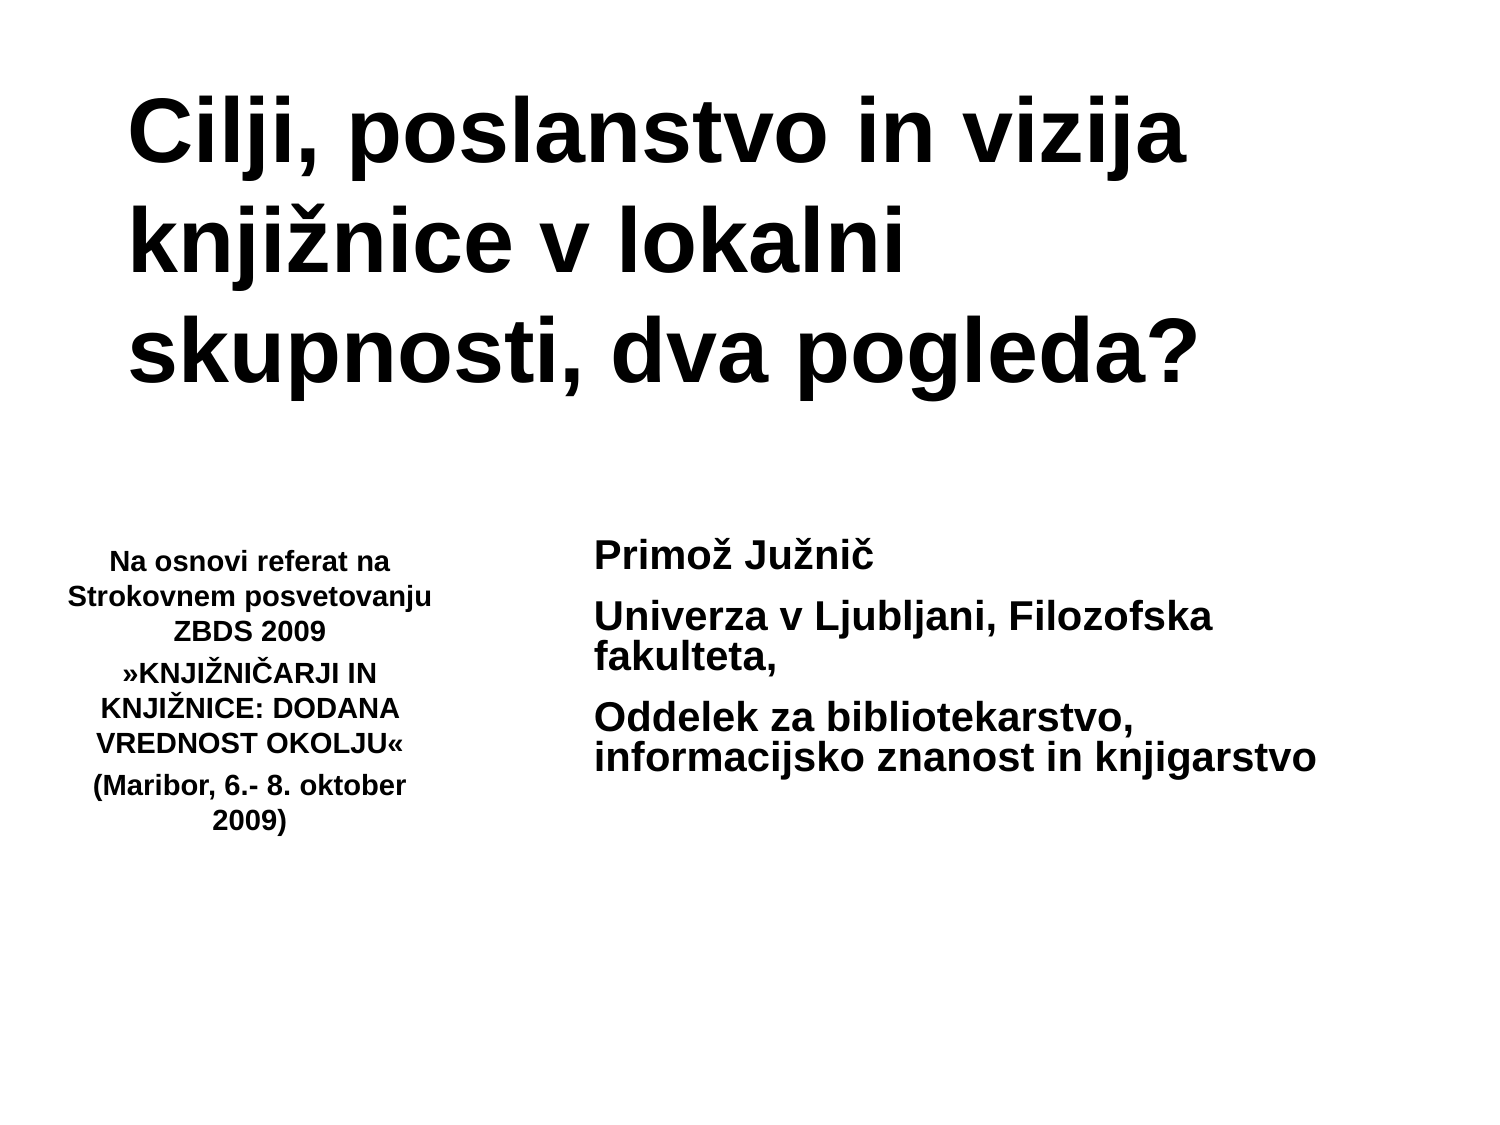

Cilji, poslanstvo in vizija knjižnice v lokalni skupnosti, dva pogleda?
# Primož Južnič
Univerza v Ljubljani, Filozofska fakulteta,
Oddelek za bibliotekarstvo, informacijsko znanost in knjigarstvo
Na osnovi referat na Strokovnem posvetovanju ZBDS 2009
»KNJIŽNIČARJI IN KNJIŽNICE: DODANA VREDNOST OKOLJU«
(Maribor, 6.- 8. oktober 2009)
Primoz Juznic, BINK, FF, Univerza v Ljubljani
1